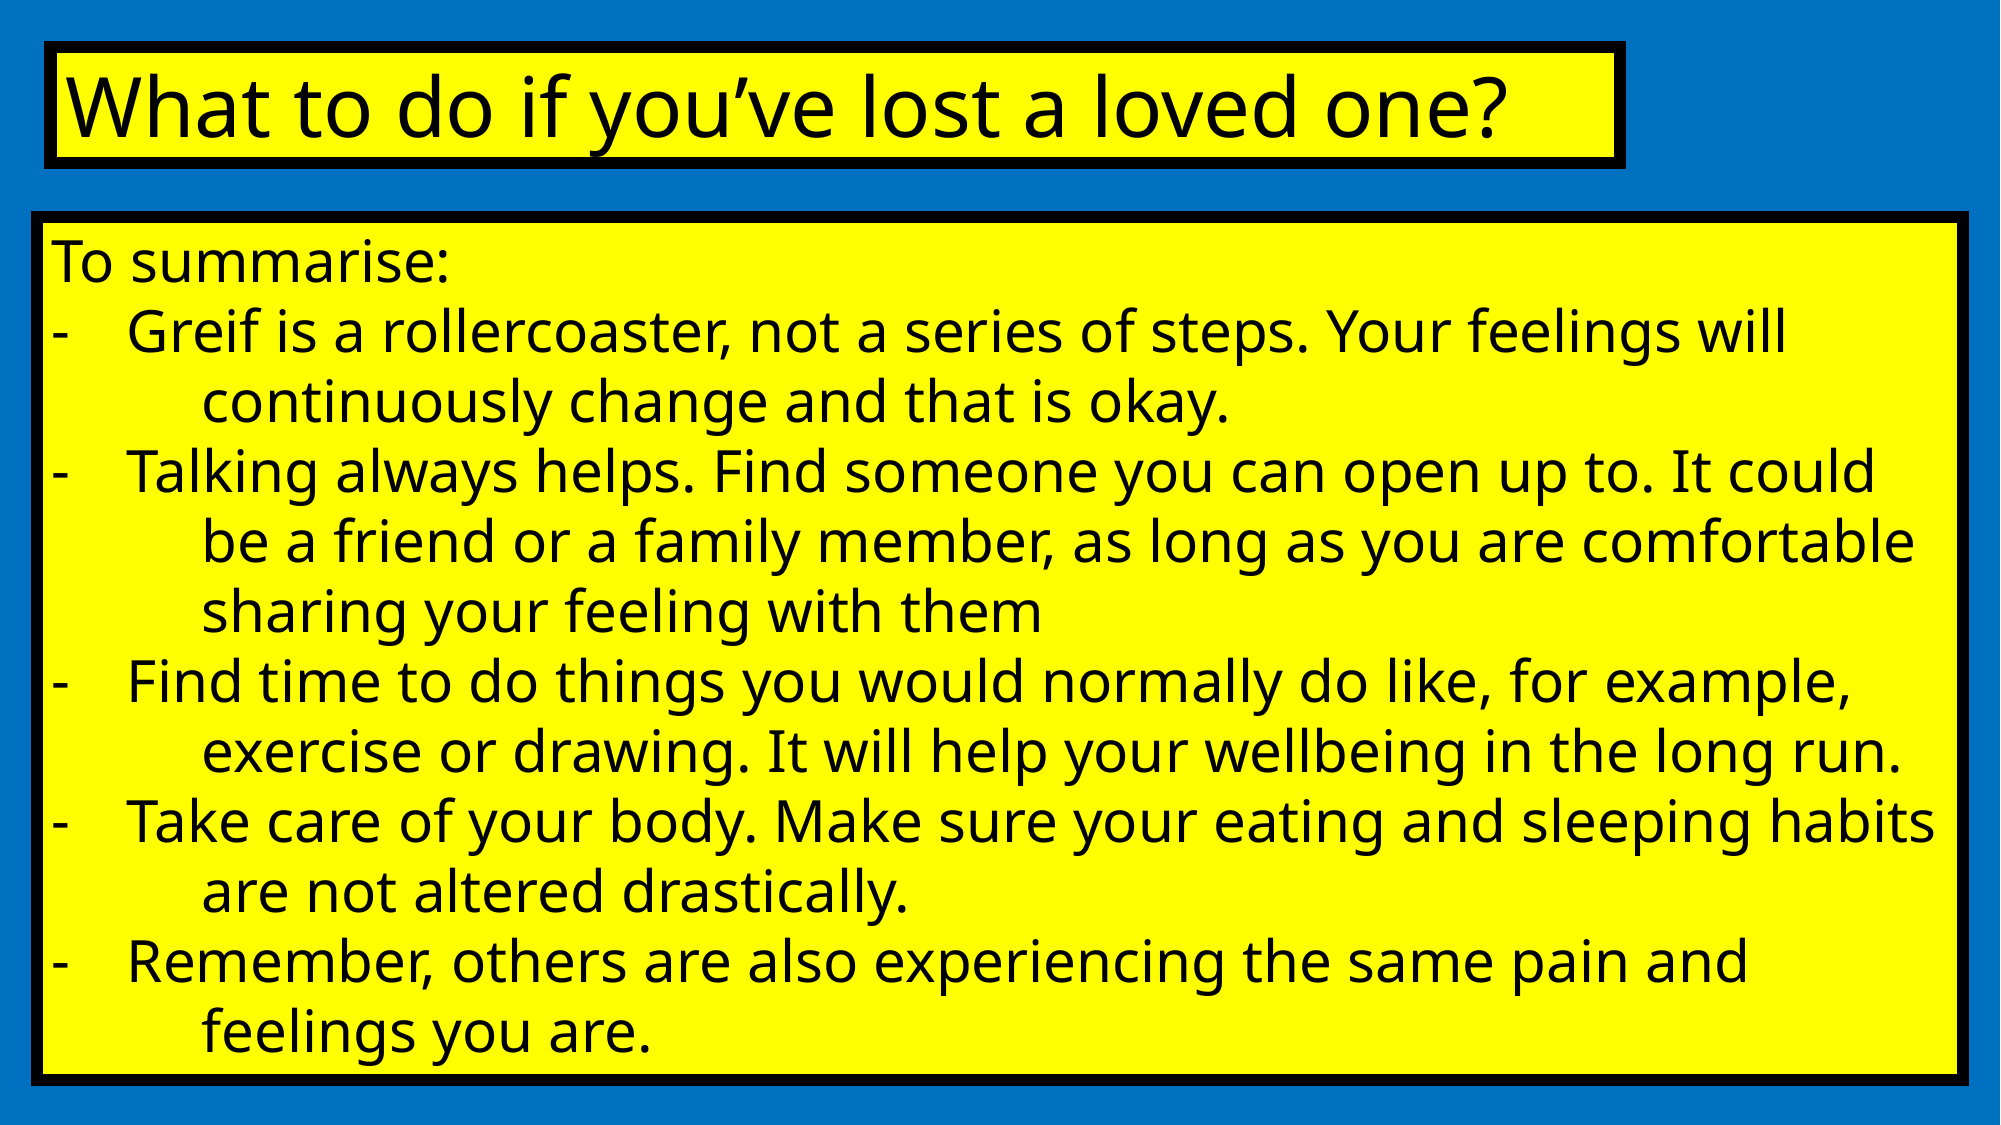

What to do if you’ve lost a loved one?
To summarise:
Greif is a rollercoaster, not a series of steps. Your feelings will continuously change and that is okay.
Talking always helps. Find someone you can open up to. It could be a friend or a family member, as long as you are comfortable sharing your feeling with them
Find time to do things you would normally do like, for example, exercise or drawing. It will help your wellbeing in the long run.
Take care of your body. Make sure your eating and sleeping habits are not altered drastically.
Remember, others are also experiencing the same pain and feelings you are.